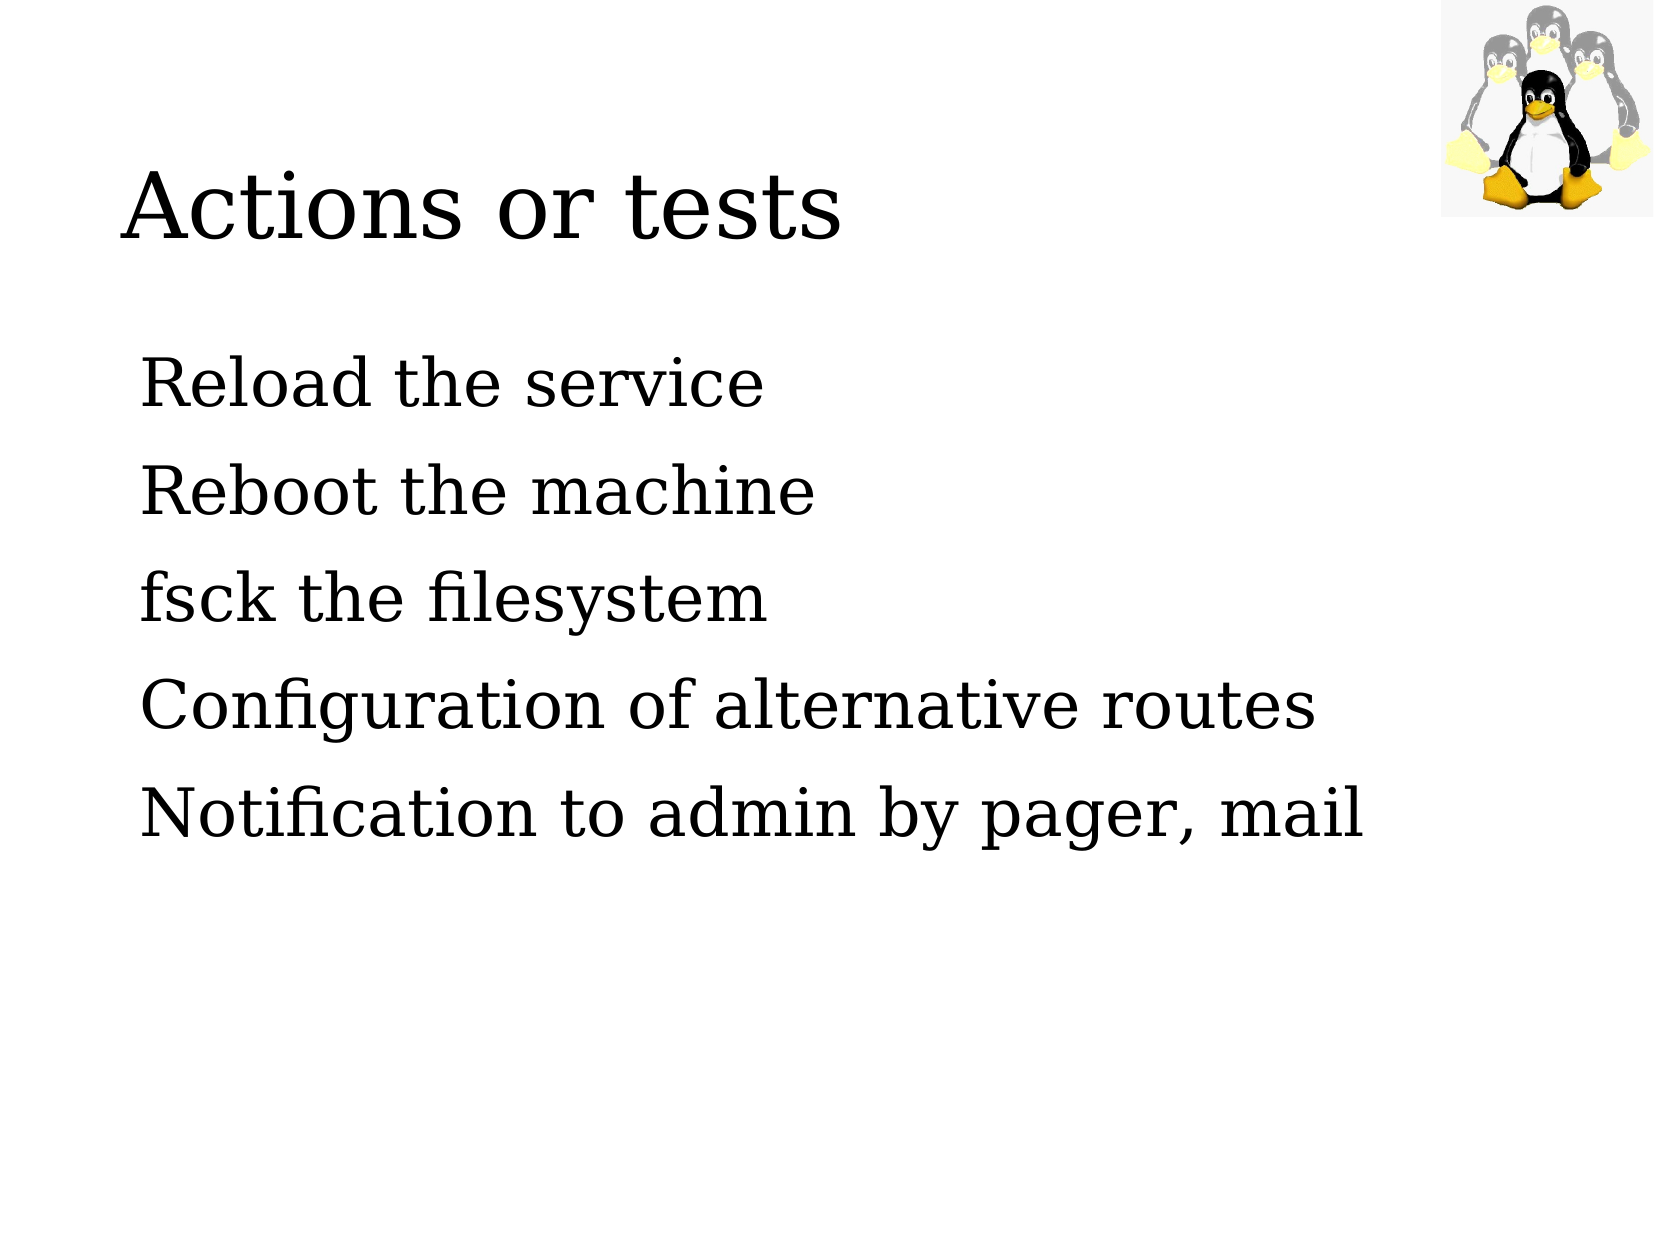

# Actions or tests
Reload the service
Reboot the machine
fsck the filesystem
Configuration of alternative routes
Notification to admin by pager, mail